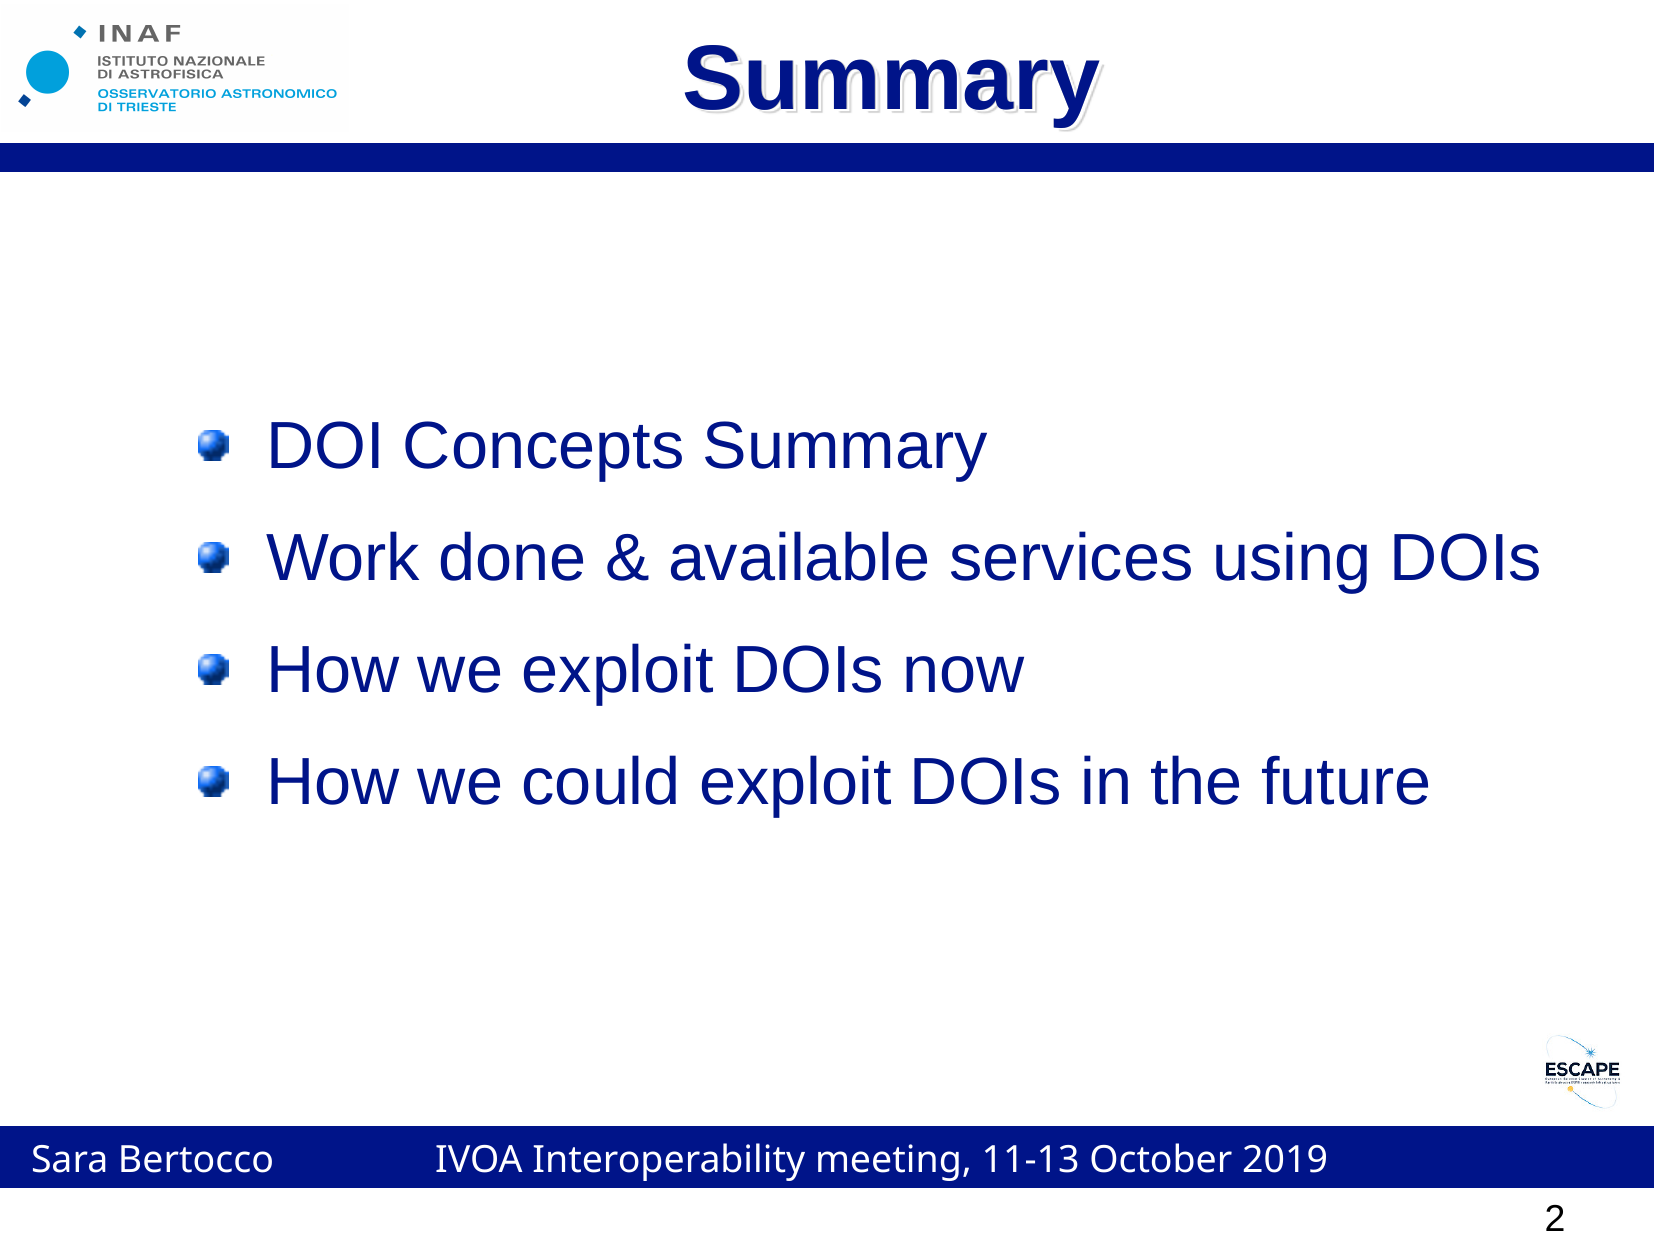

# Summary
DOI Concepts Summary
Work done & available services using DOIs
How we exploit DOIs now
How we could exploit DOIs in the future
Sara Bertocco		 IVOA Interoperability meeting, 11-13 October 2019